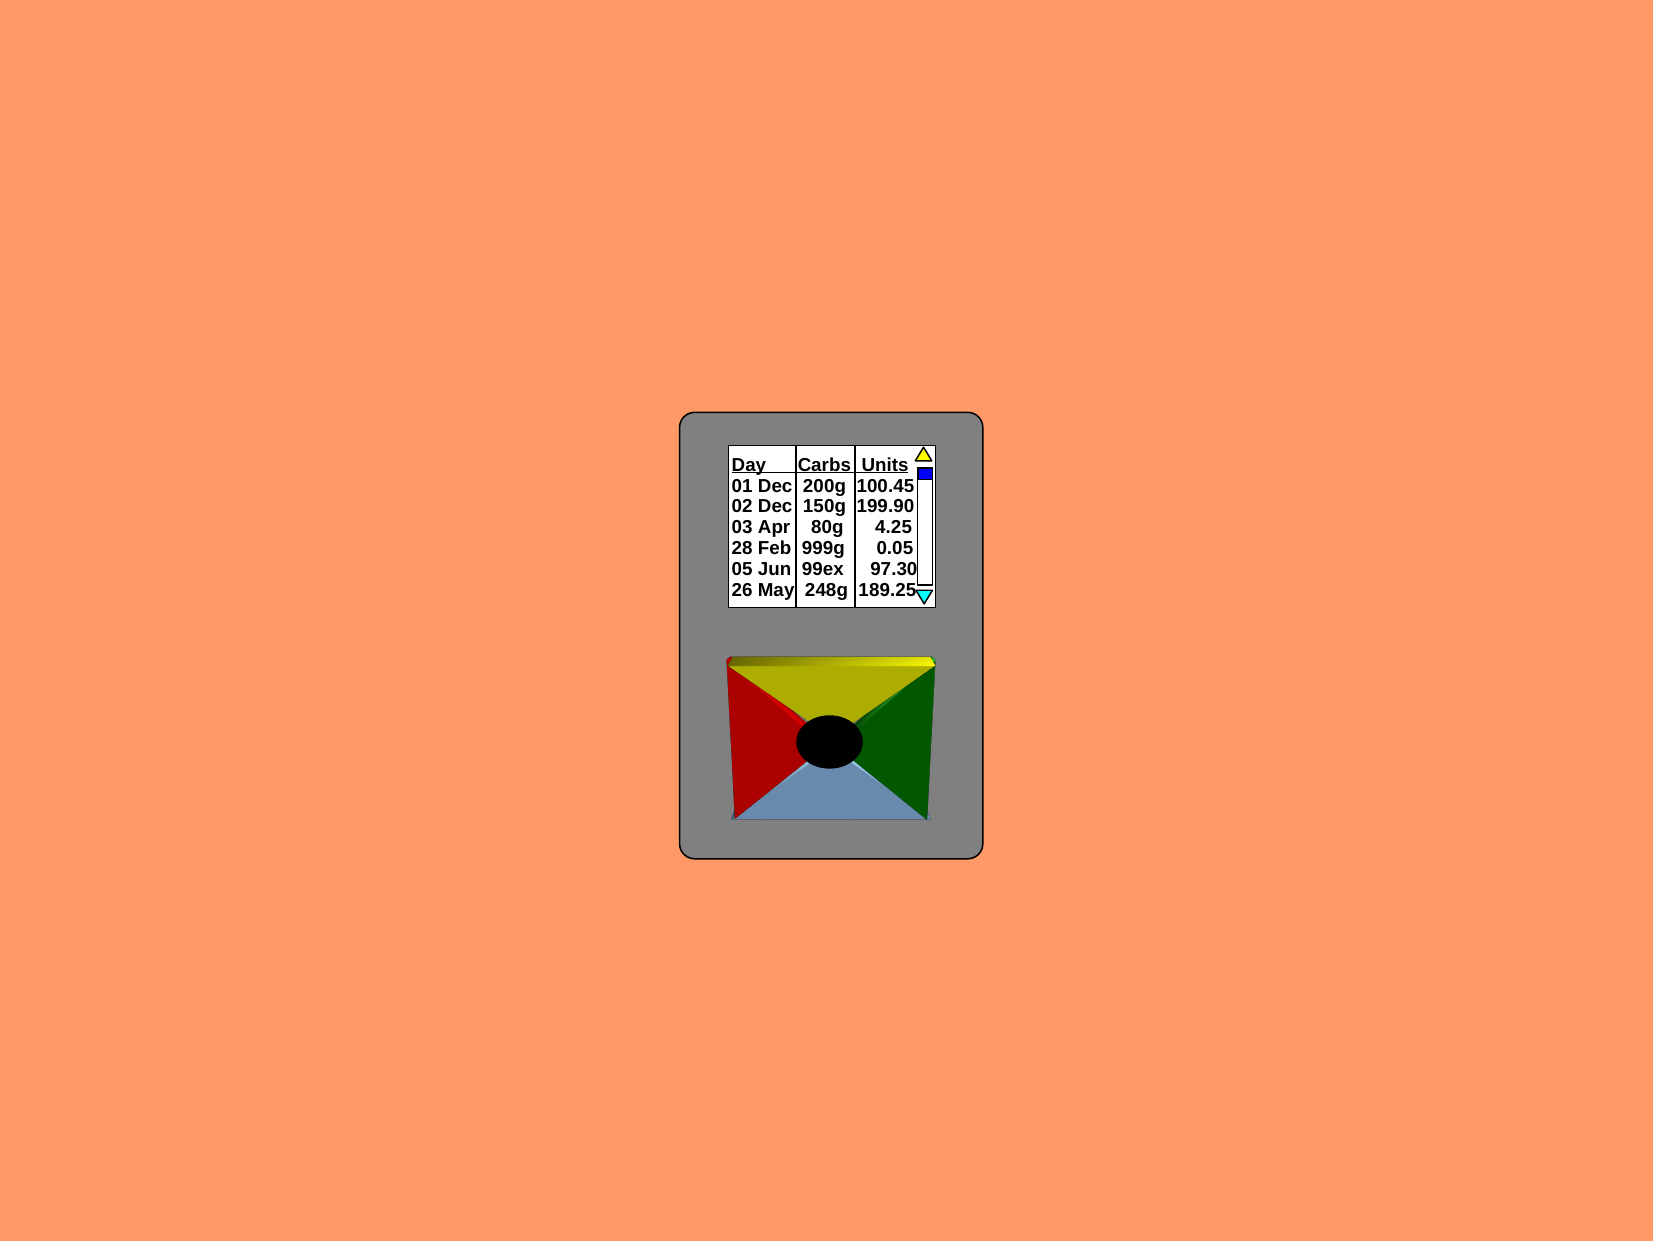

Day Carbs Units
01 Dec 200g 100.45
02 Dec 150g 199.90
03 Apr 80g 4.25
28 Feb 999g 0.05
05 Jun 99ex 97.30
26 May 248g 189.25